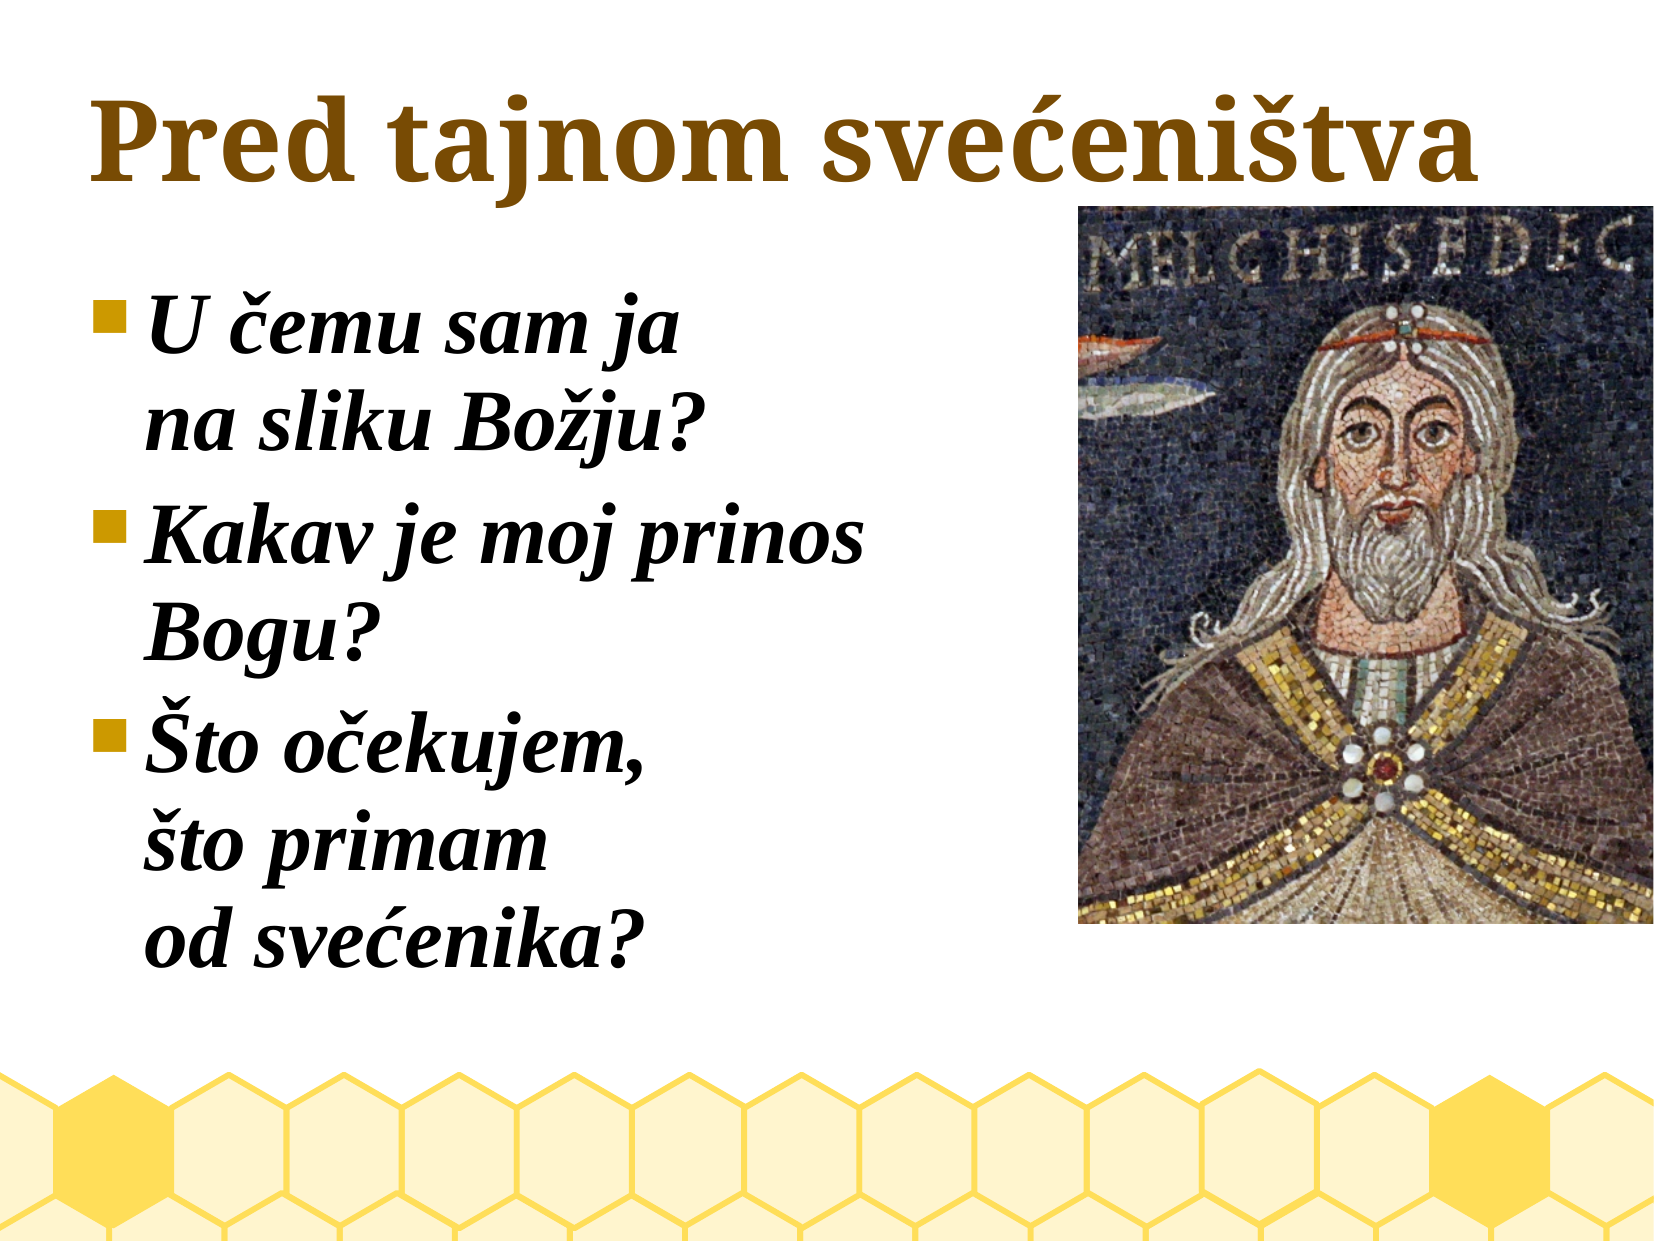

# Pred tajnom svećeništva
U čemu sam ja
na sliku Božju?
Kakav je moj prinos
Bogu?
Što očekujem,
što primam
od svećenika?